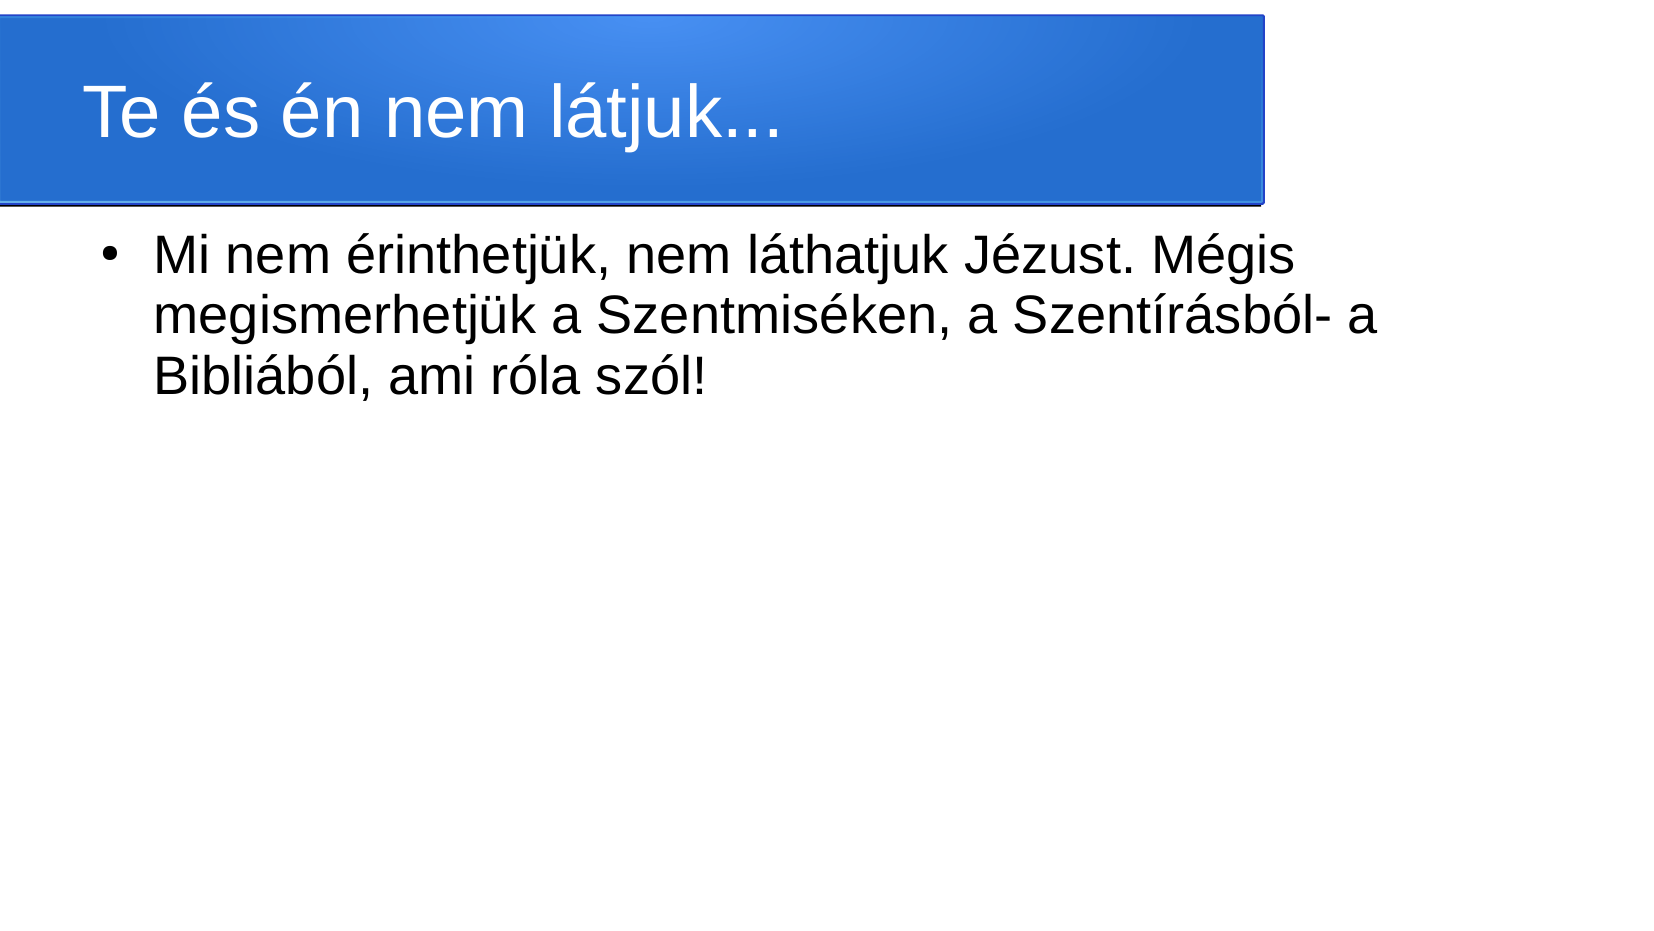

# Te és én nem látjuk...
Mi nem érinthetjük, nem láthatjuk Jézust. Mégis megismerhetjük a Szentmiséken, a Szentírásból- a Bibliából, ami róla szól!